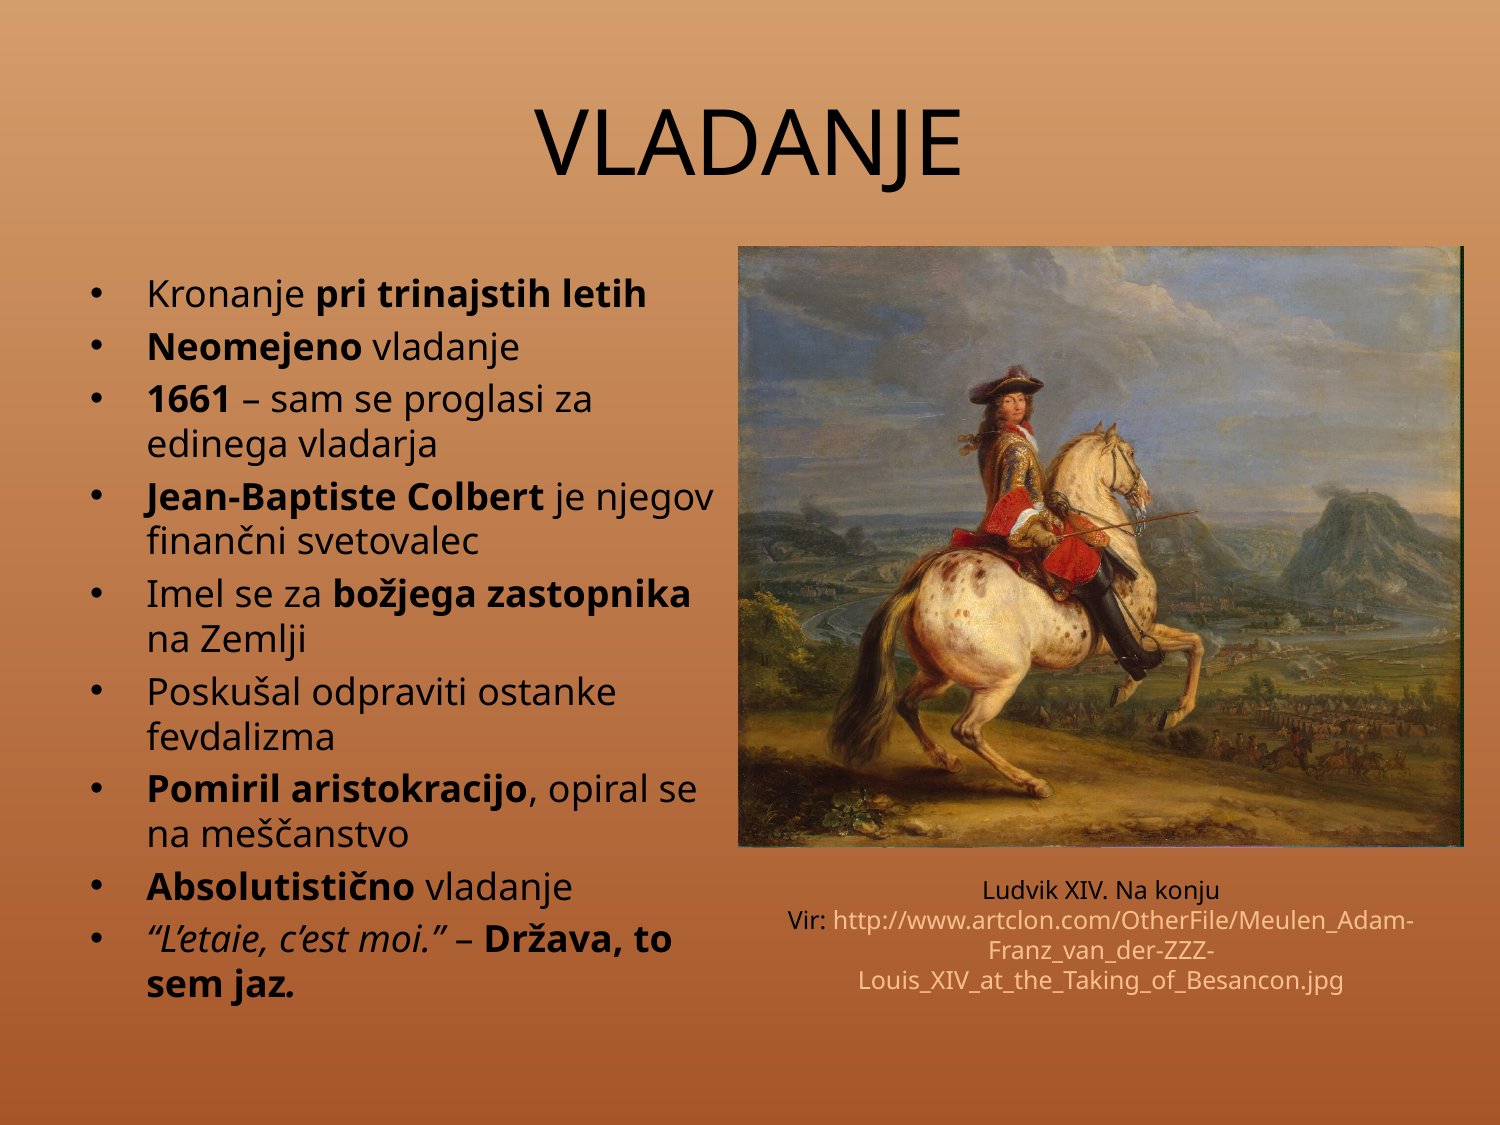

# VLADANJE
Kronanje pri trinajstih letih
Neomejeno vladanje
1661 – sam se proglasi za edinega vladarja
Jean-Baptiste Colbert je njegov finančni svetovalec
Imel se za božjega zastopnika na Zemlji
Poskušal odpraviti ostanke fevdalizma
Pomiril aristokracijo, opiral se na meščanstvo
Absolutistično vladanje
“L’etaie, c’est moi.” – Država, to sem jaz.
Ludvik XIV. Na konju
Vir: http://www.artclon.com/OtherFile/Meulen_Adam-Franz_van_der-ZZZ-Louis_XIV_at_the_Taking_of_Besancon.jpg